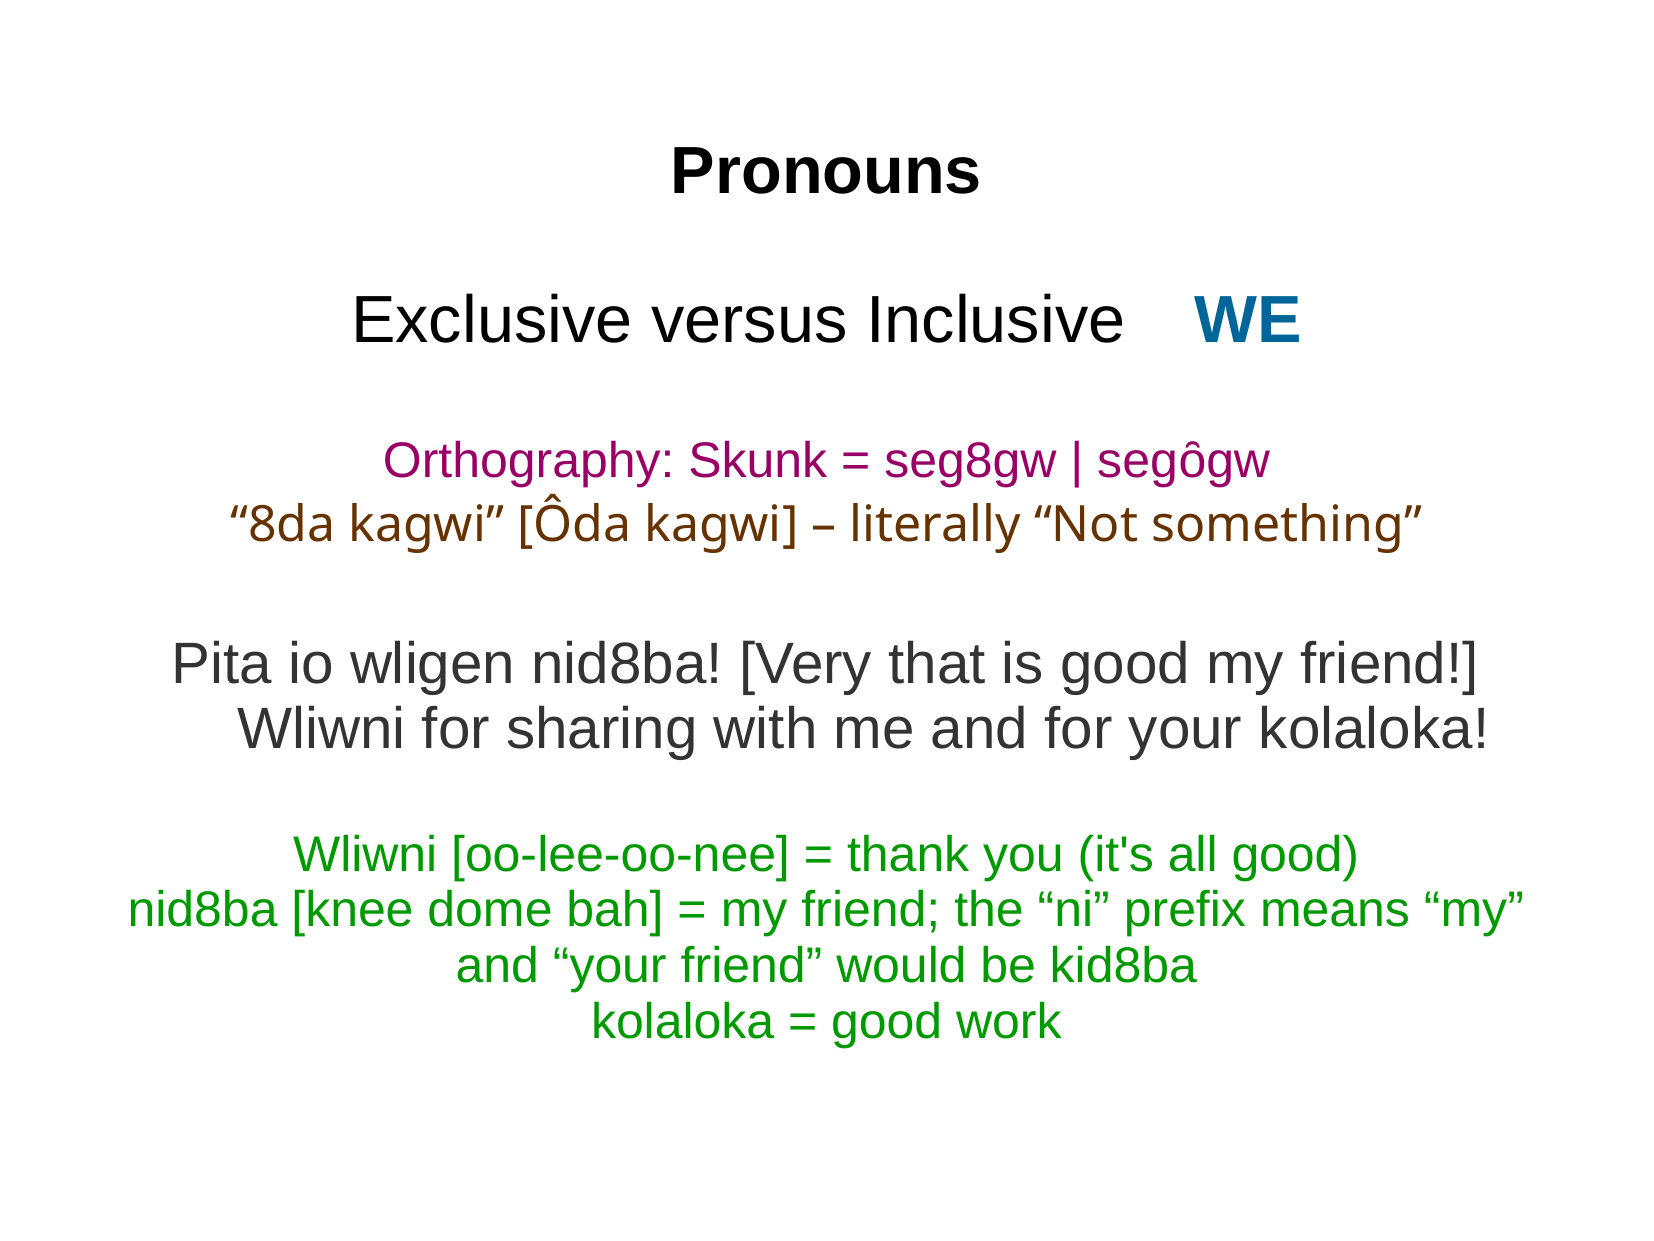

# Pronouns
Exclusive versus Inclusive	 WE
Orthography: Skunk = seg8gw | segȏgw
“8da kagwi” [Ôda kagwi] – literally “Not something”
Pita io wligen nid8ba! [Very that is good my friend!]
	Wliwni for sharing with me and for your kolaloka!
Wliwni [oo-lee-oo-nee] = thank you (it's all good)
nid8ba [knee dome bah] = my friend; the “ni” prefix means “my” and “your friend” would be kid8ba
kolaloka = good work